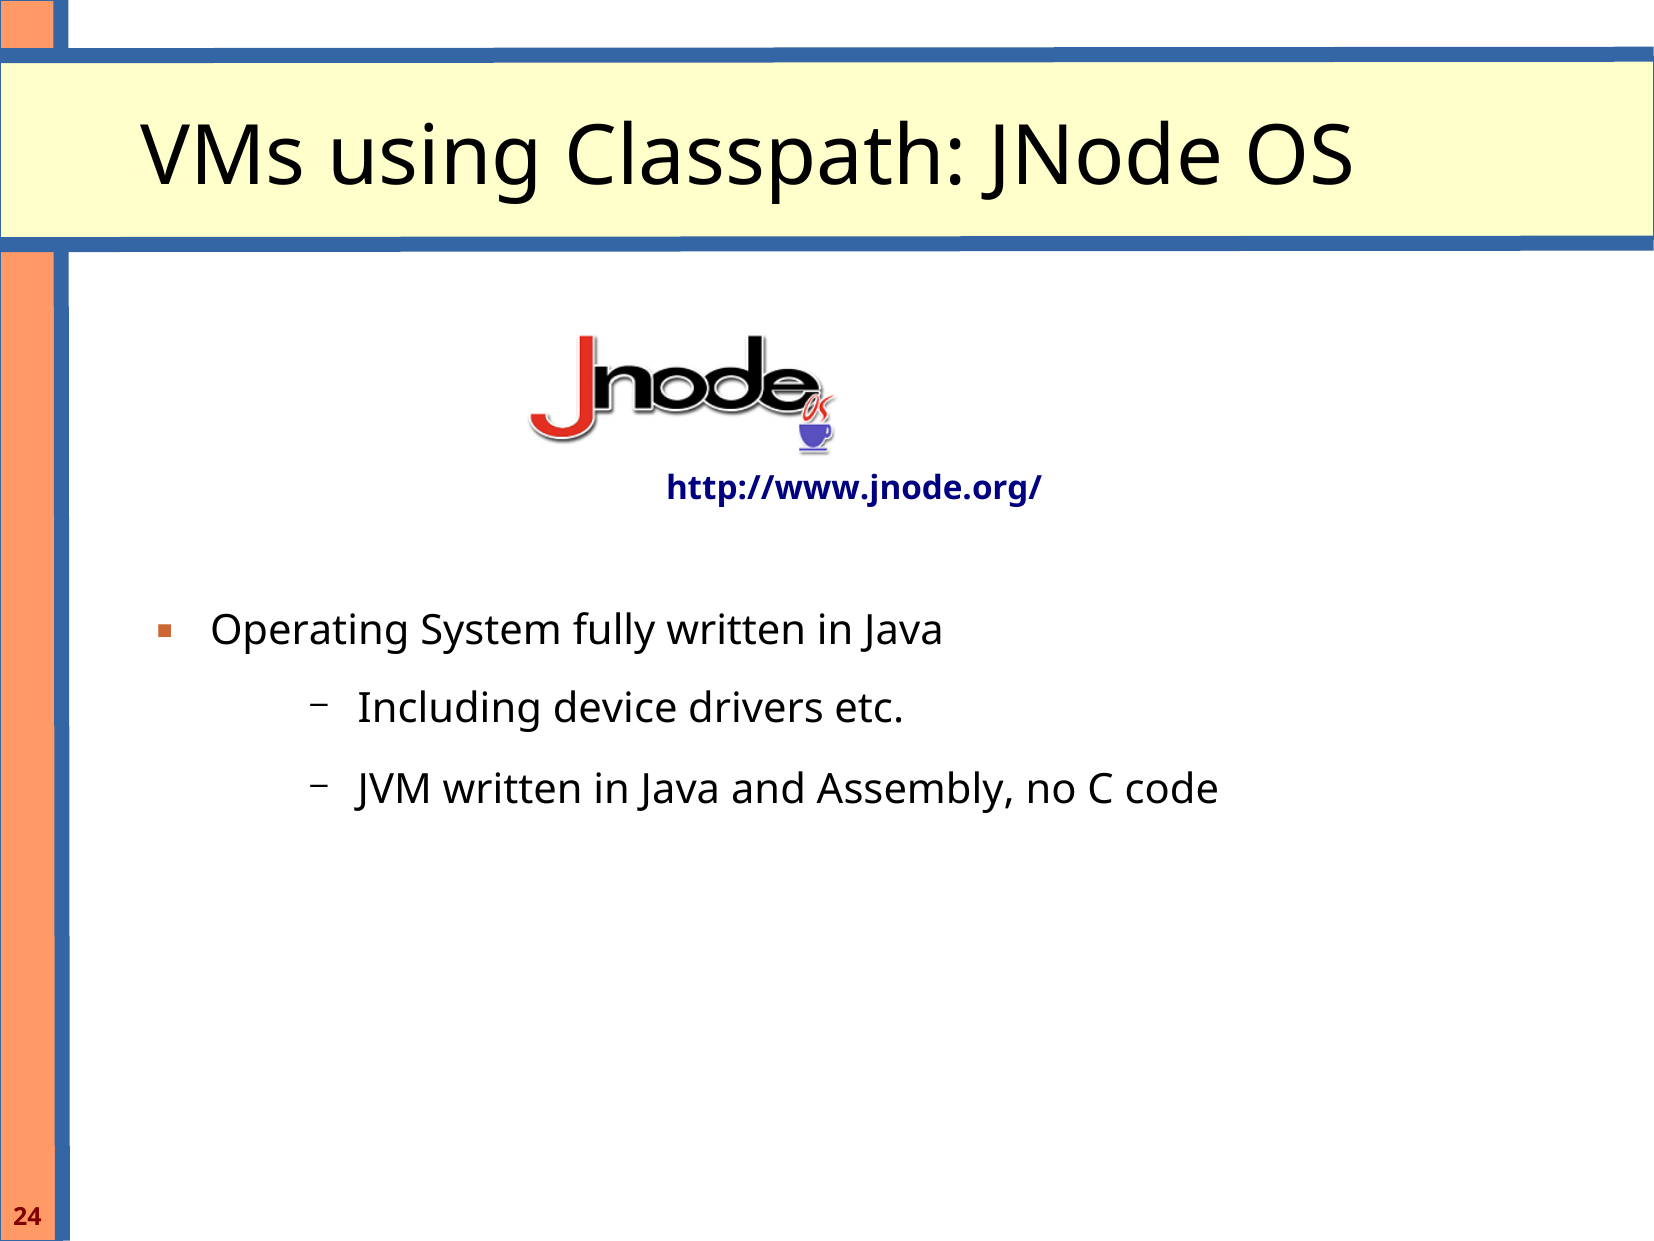

# VMs using Classpath: JNode OS
http://www.jnode.org/
Operating System fully written in Java
Including device drivers etc.
JVM written in Java and Assembly, no C code